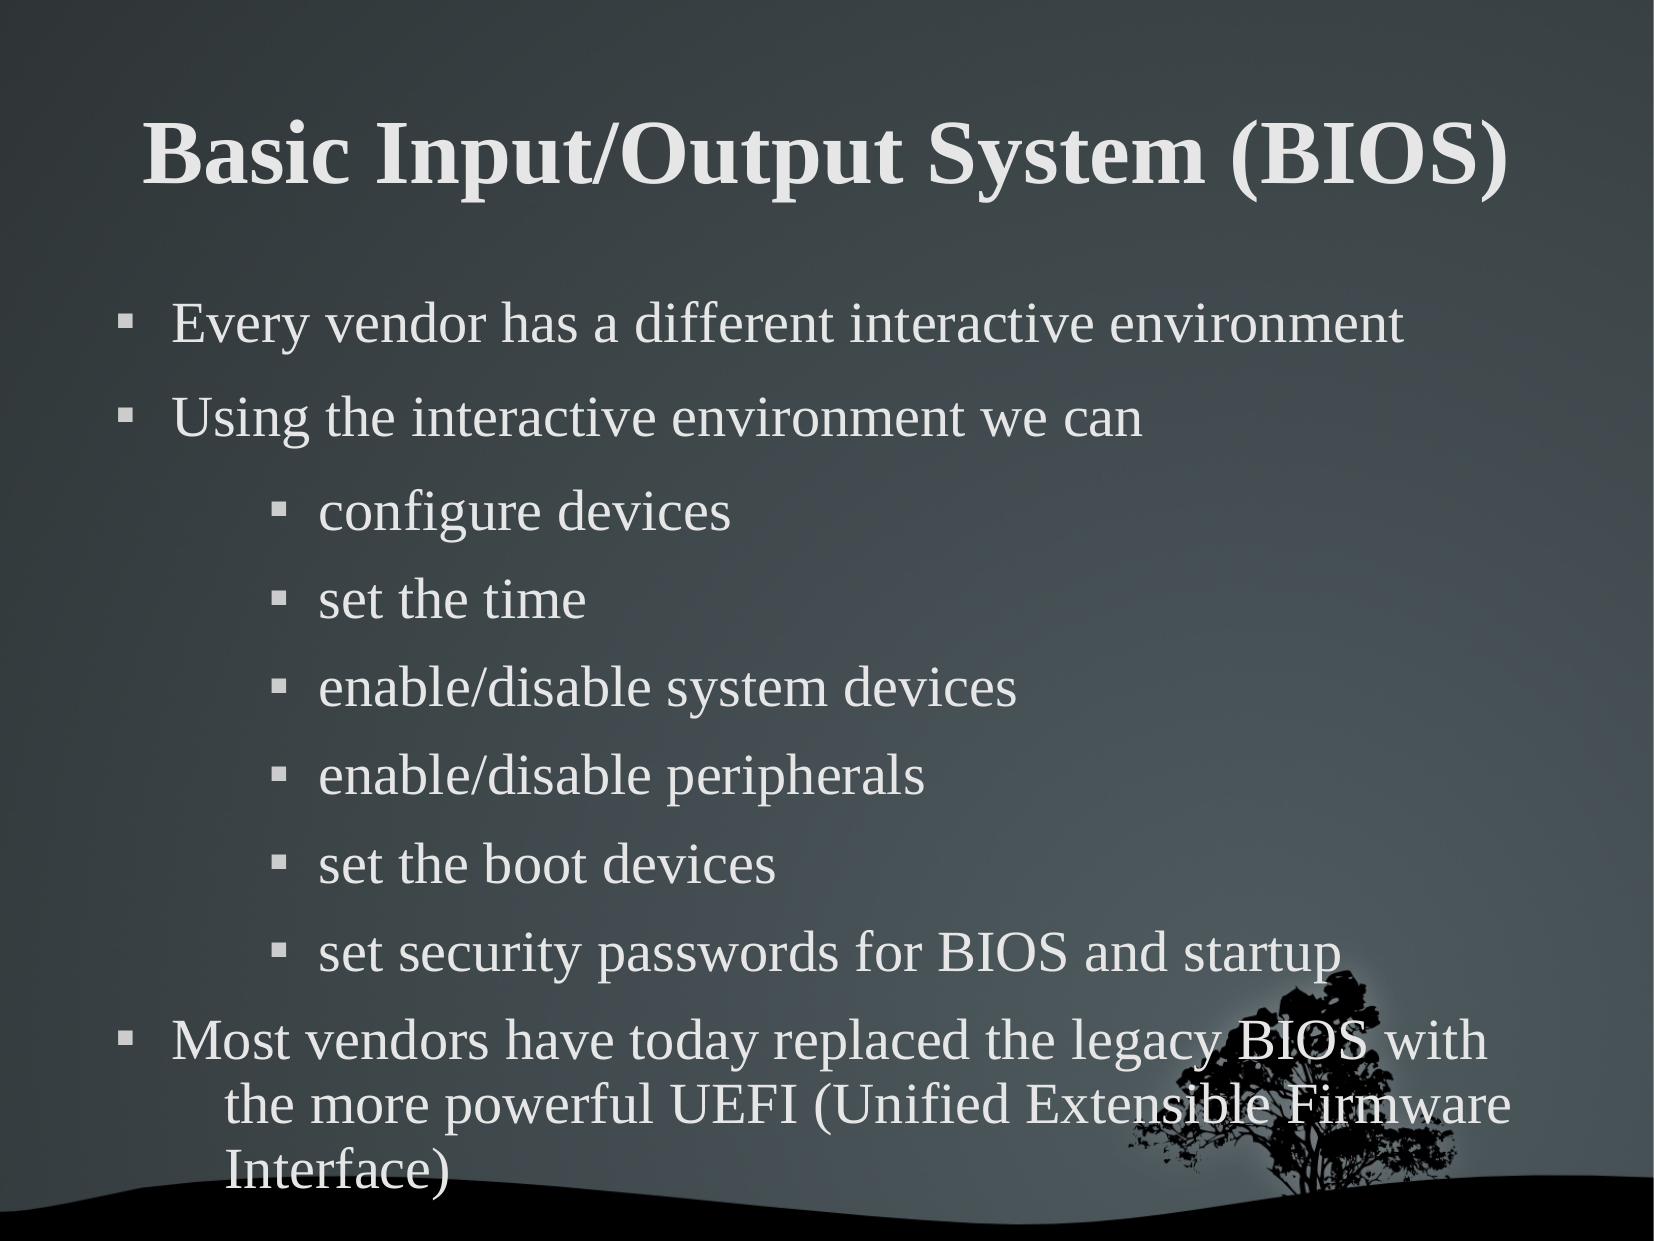

Basic Input/Output System (BIOS)
# Every vendor has a different interactive environment
Using the interactive environment we can
configure devices
set the time
enable/disable system devices
enable/disable peripherals
set the boot devices
set security passwords for BIOS and startup
Most vendors have today replaced the legacy BIOS with the more powerful UEFI (Unified Extensible Firmware Interface)